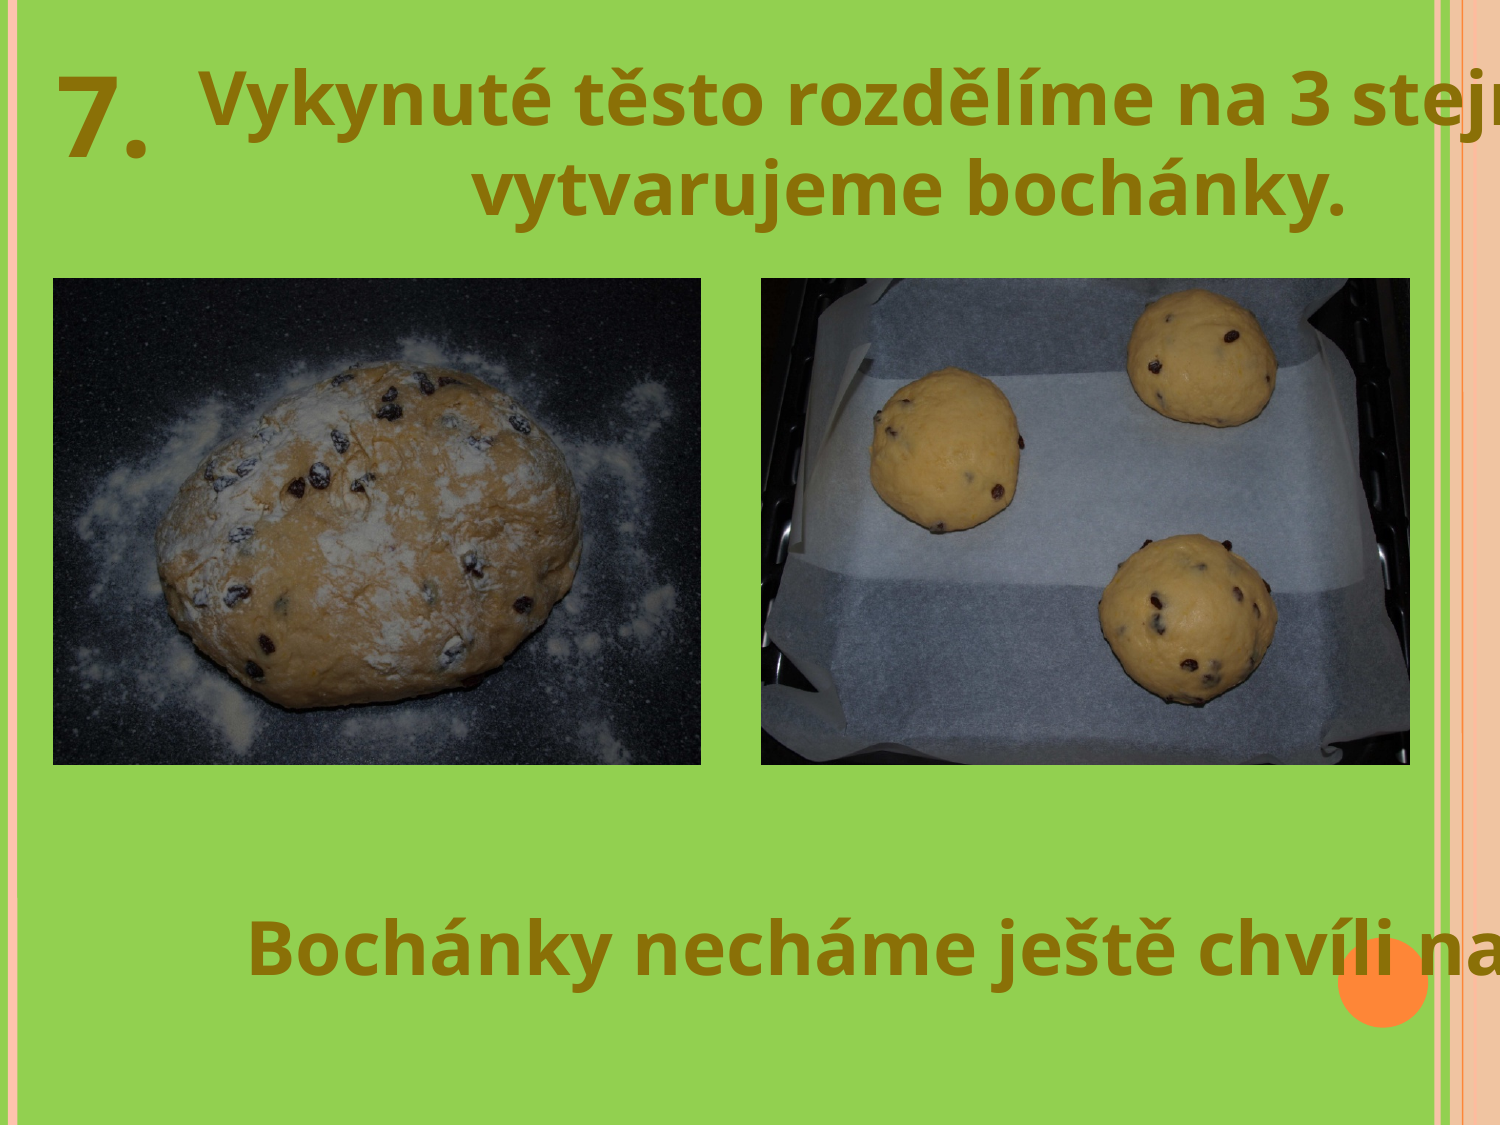

# 7.
Vykynuté těsto rozdělíme na 3 stejně velké díly,
 vytvarujeme bochánky.
Bochánky necháme ještě chvíli nakynout.